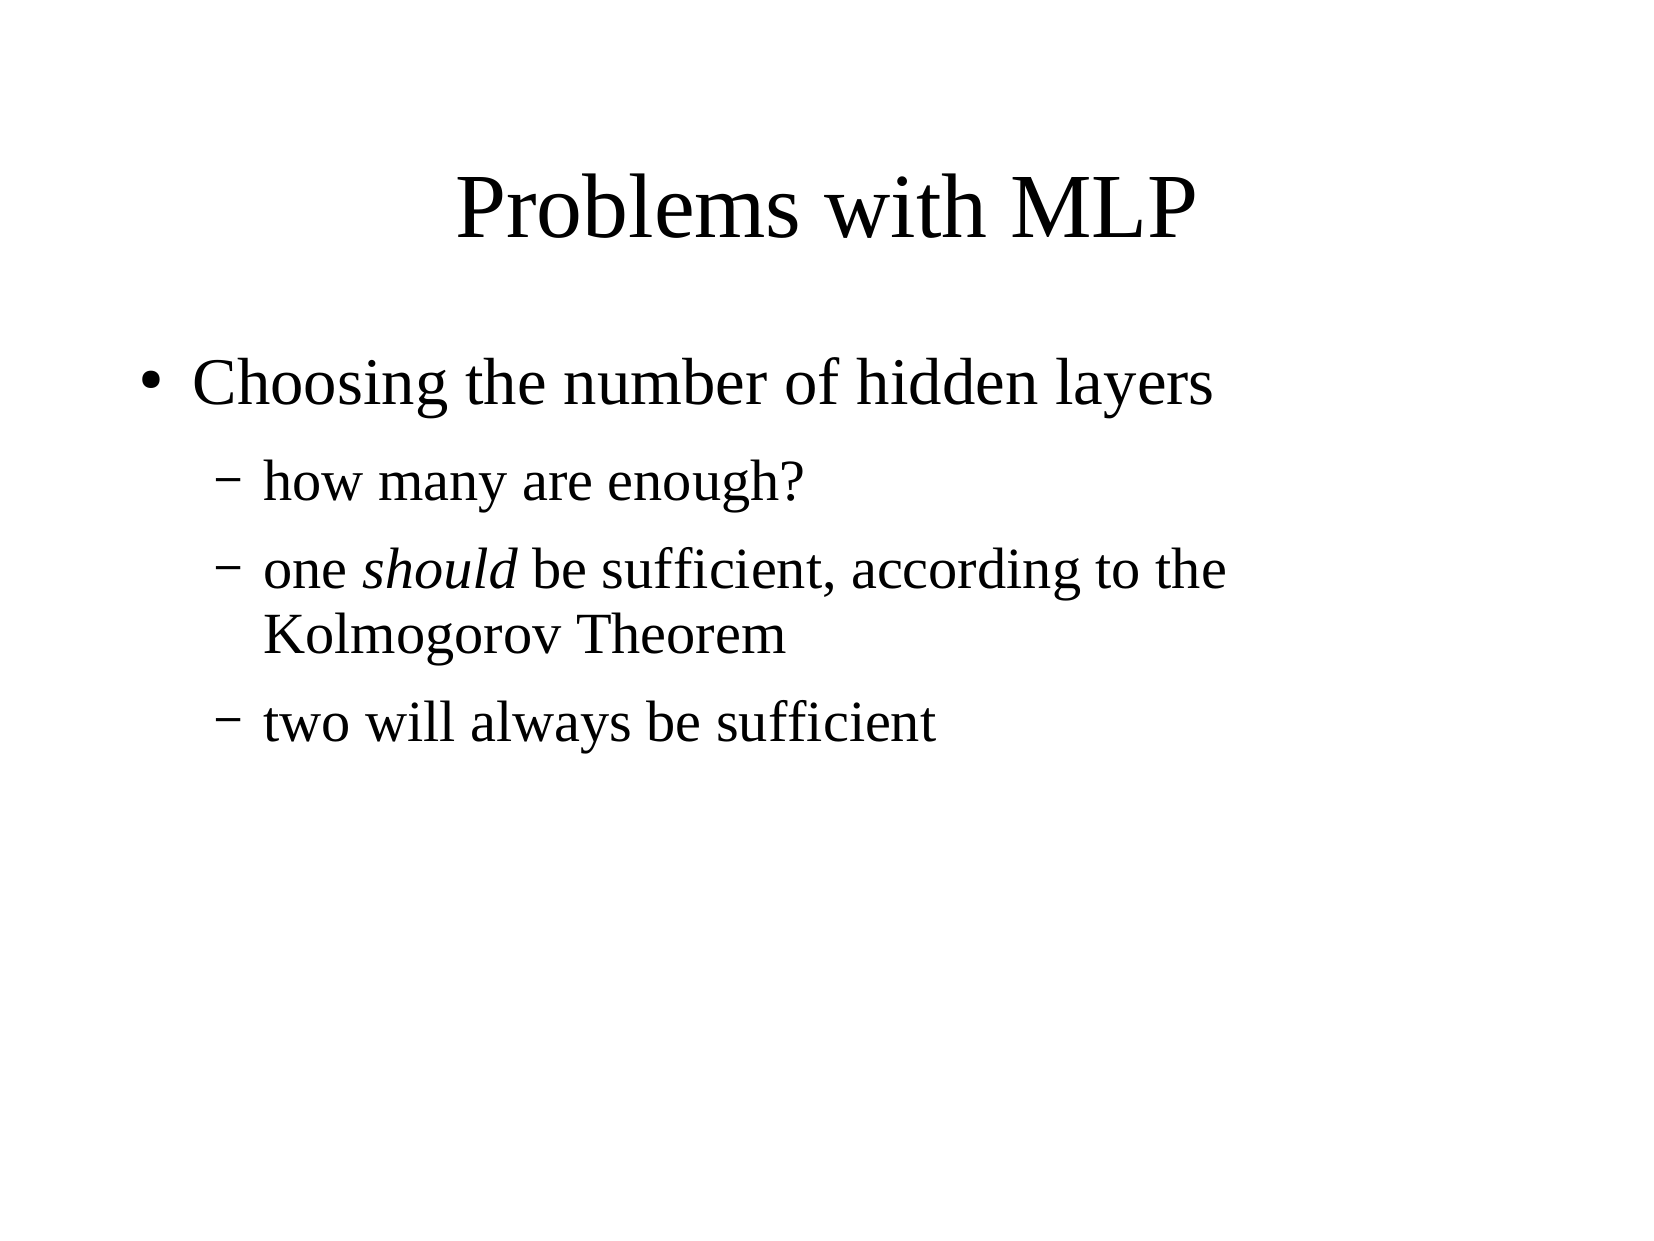

# Problems with MLP
Choosing the number of hidden layers
how many are enough?
one should be sufficient, according to the Kolmogorov Theorem
two will always be sufficient